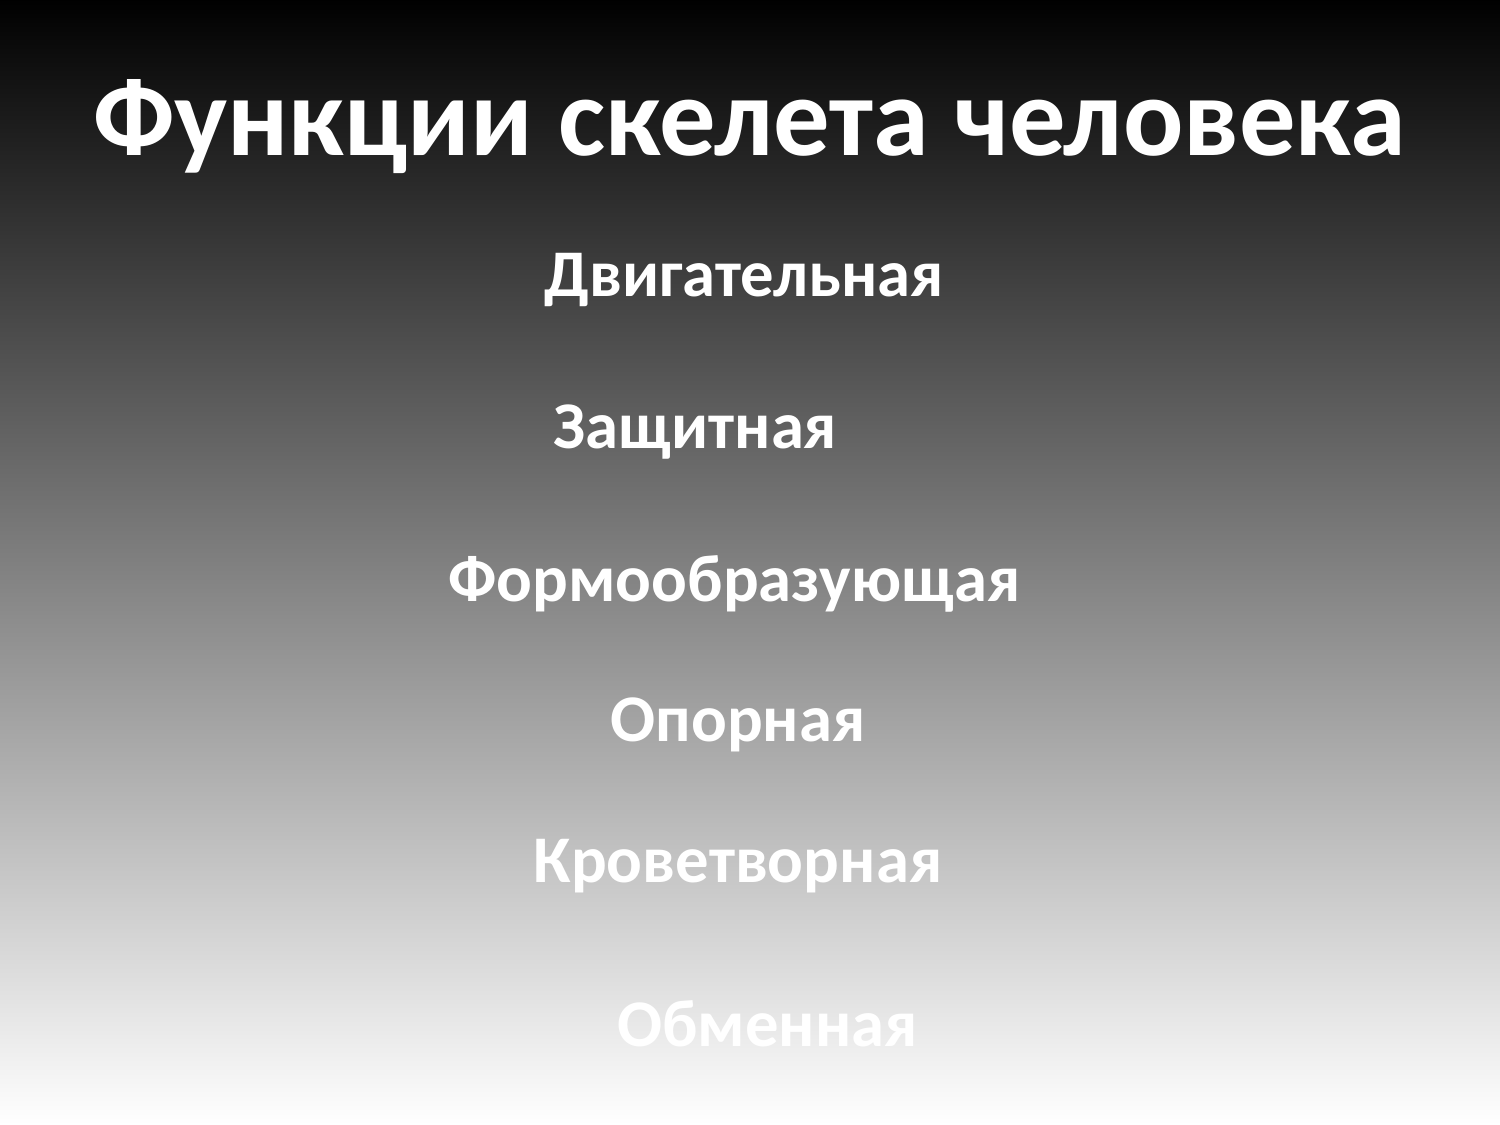

Функции скелета человека
Двигательная
Защитная
Формообразующая
Опорная
Кроветворная
Обменная